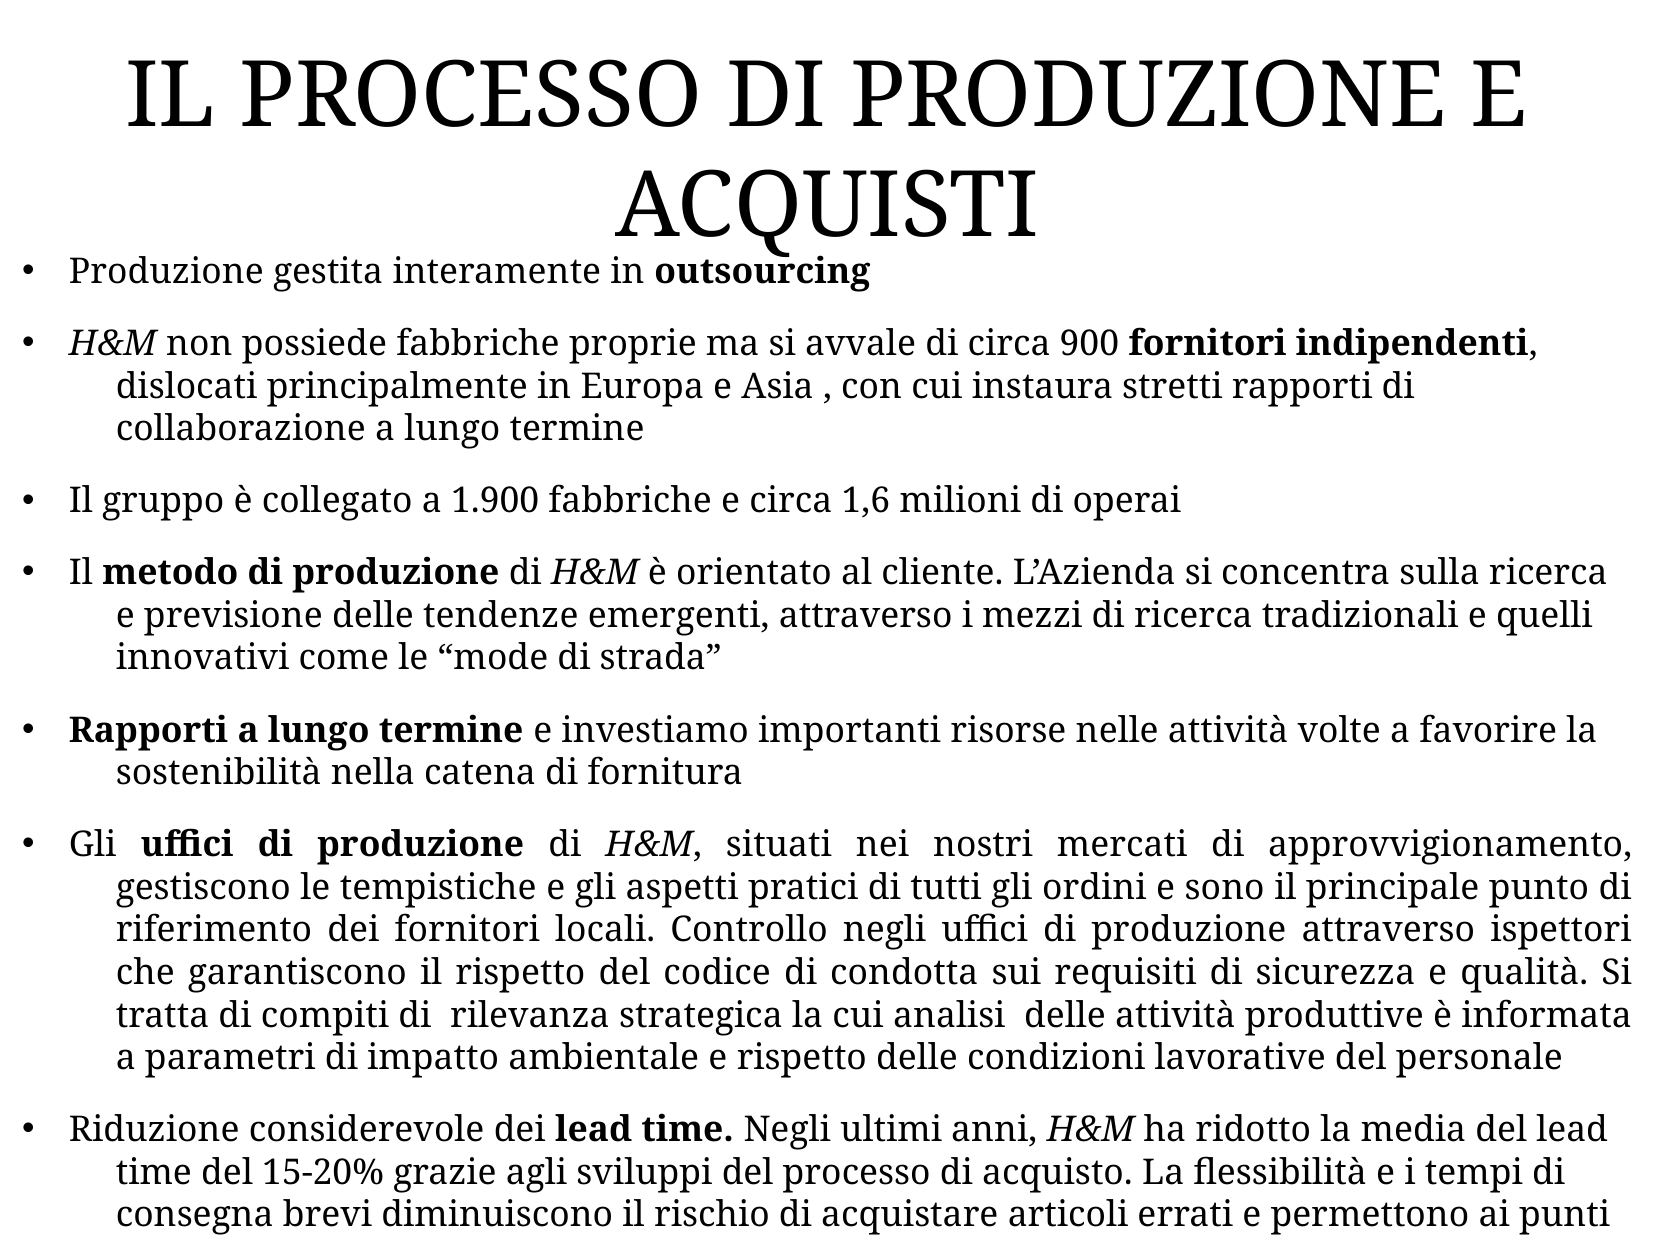

# IL PROCESSO DI PRODUZIONE E ACQUISTI
Produzione gestita interamente in outsourcing
H&M non possiede fabbriche proprie ma si avvale di circa 900 fornitori indipendenti, dislocati principalmente in Europa e Asia , con cui instaura stretti rapporti di collaborazione a lungo termine
Il gruppo è collegato a 1.900 fabbriche e circa 1,6 milioni di operai
Il metodo di produzione di H&M è orientato al cliente. L’Azienda si concentra sulla ricerca e previsione delle tendenze emergenti, attraverso i mezzi di ricerca tradizionali e quelli innovativi come le “mode di strada”
Rapporti a lungo termine e investiamo importanti risorse nelle attività volte a favorire la sostenibilità nella catena di fornitura
Gli uffici di produzione di H&M, situati nei nostri mercati di approvvigionamento, gestiscono le tempistiche e gli aspetti pratici di tutti gli ordini e sono il principale punto di riferimento dei fornitori locali. Controllo negli uffici di produzione attraverso ispettori che garantiscono il rispetto del codice di condotta sui requisiti di sicurezza e qualità. Si tratta di compiti di rilevanza strategica la cui analisi delle attività produttive è informata a parametri di impatto ambientale e rispetto delle condizioni lavorative del personale
Riduzione considerevole dei lead time. Negli ultimi anni, H&M ha ridotto la media del lead time del 15-20% grazie agli sviluppi del processo di acquisto. La flessibilità e i tempi di consegna brevi diminuiscono il rischio di acquistare articoli errati e permettono ai punti vendita di essere riforniti rapidamente con i capi più venduti